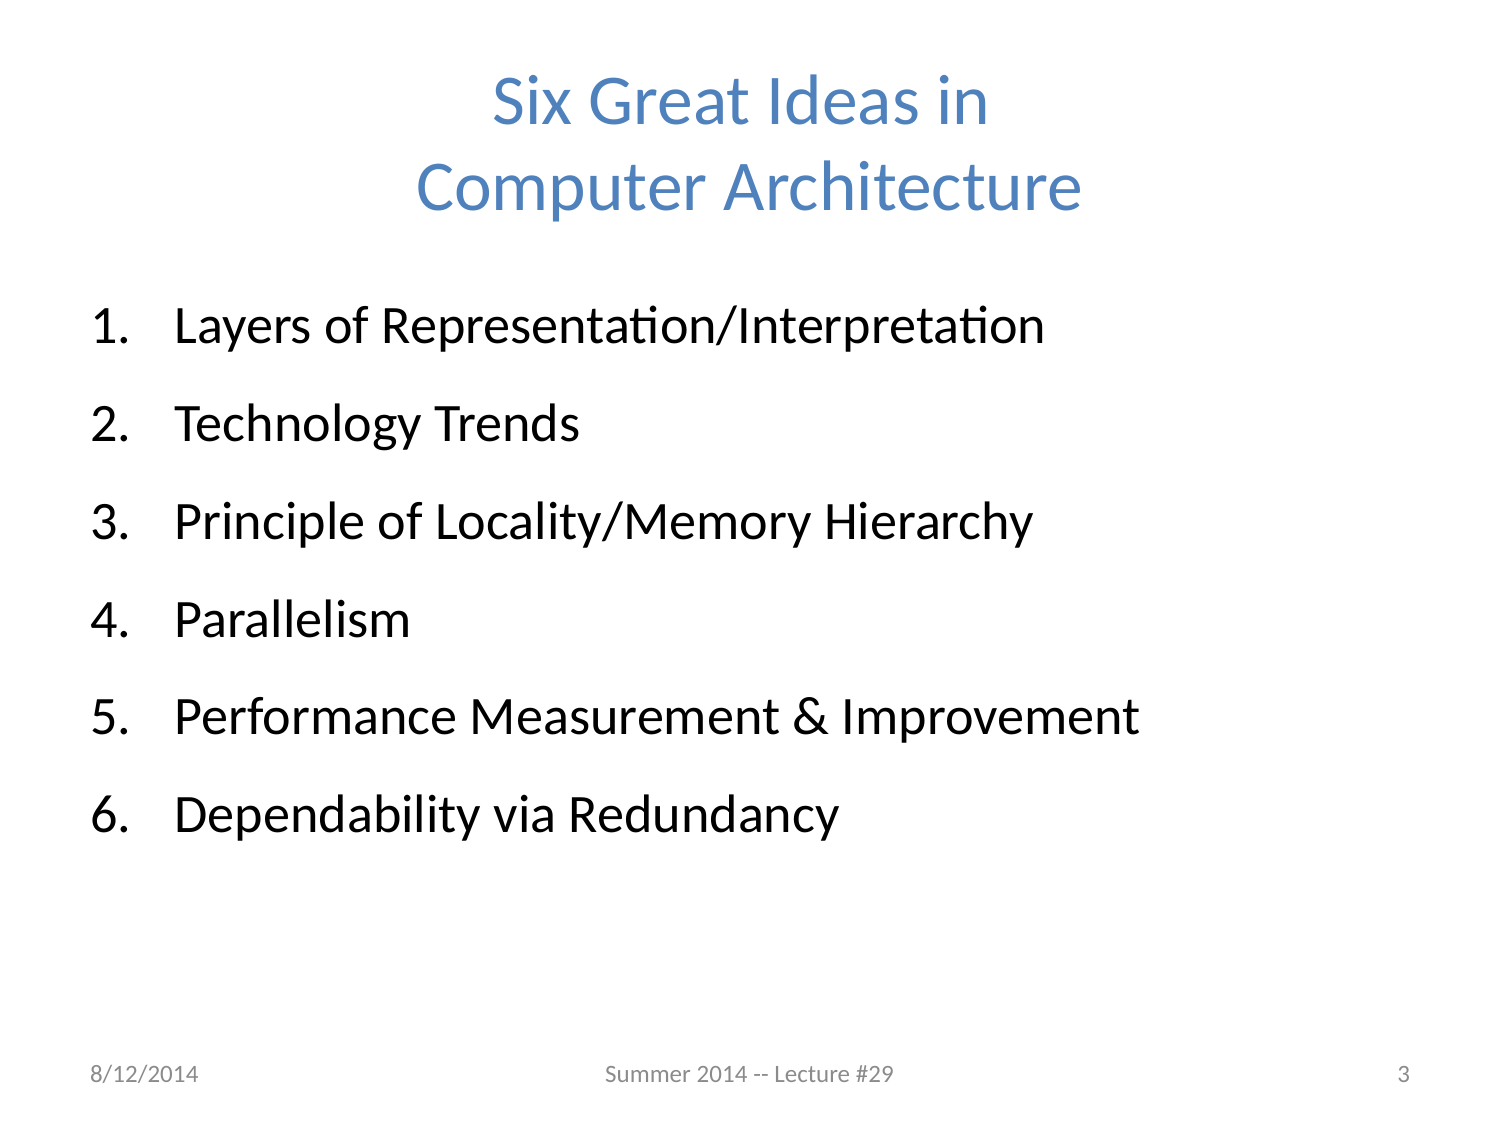

# Six Great Ideas in Computer Architecture
Layers of Representation/Interpretation
Technology Trends
Principle of Locality/Memory Hierarchy
Parallelism
Performance Measurement & Improvement
Dependability via Redundancy
8/12/2014
Summer 2014 -- Lecture #29